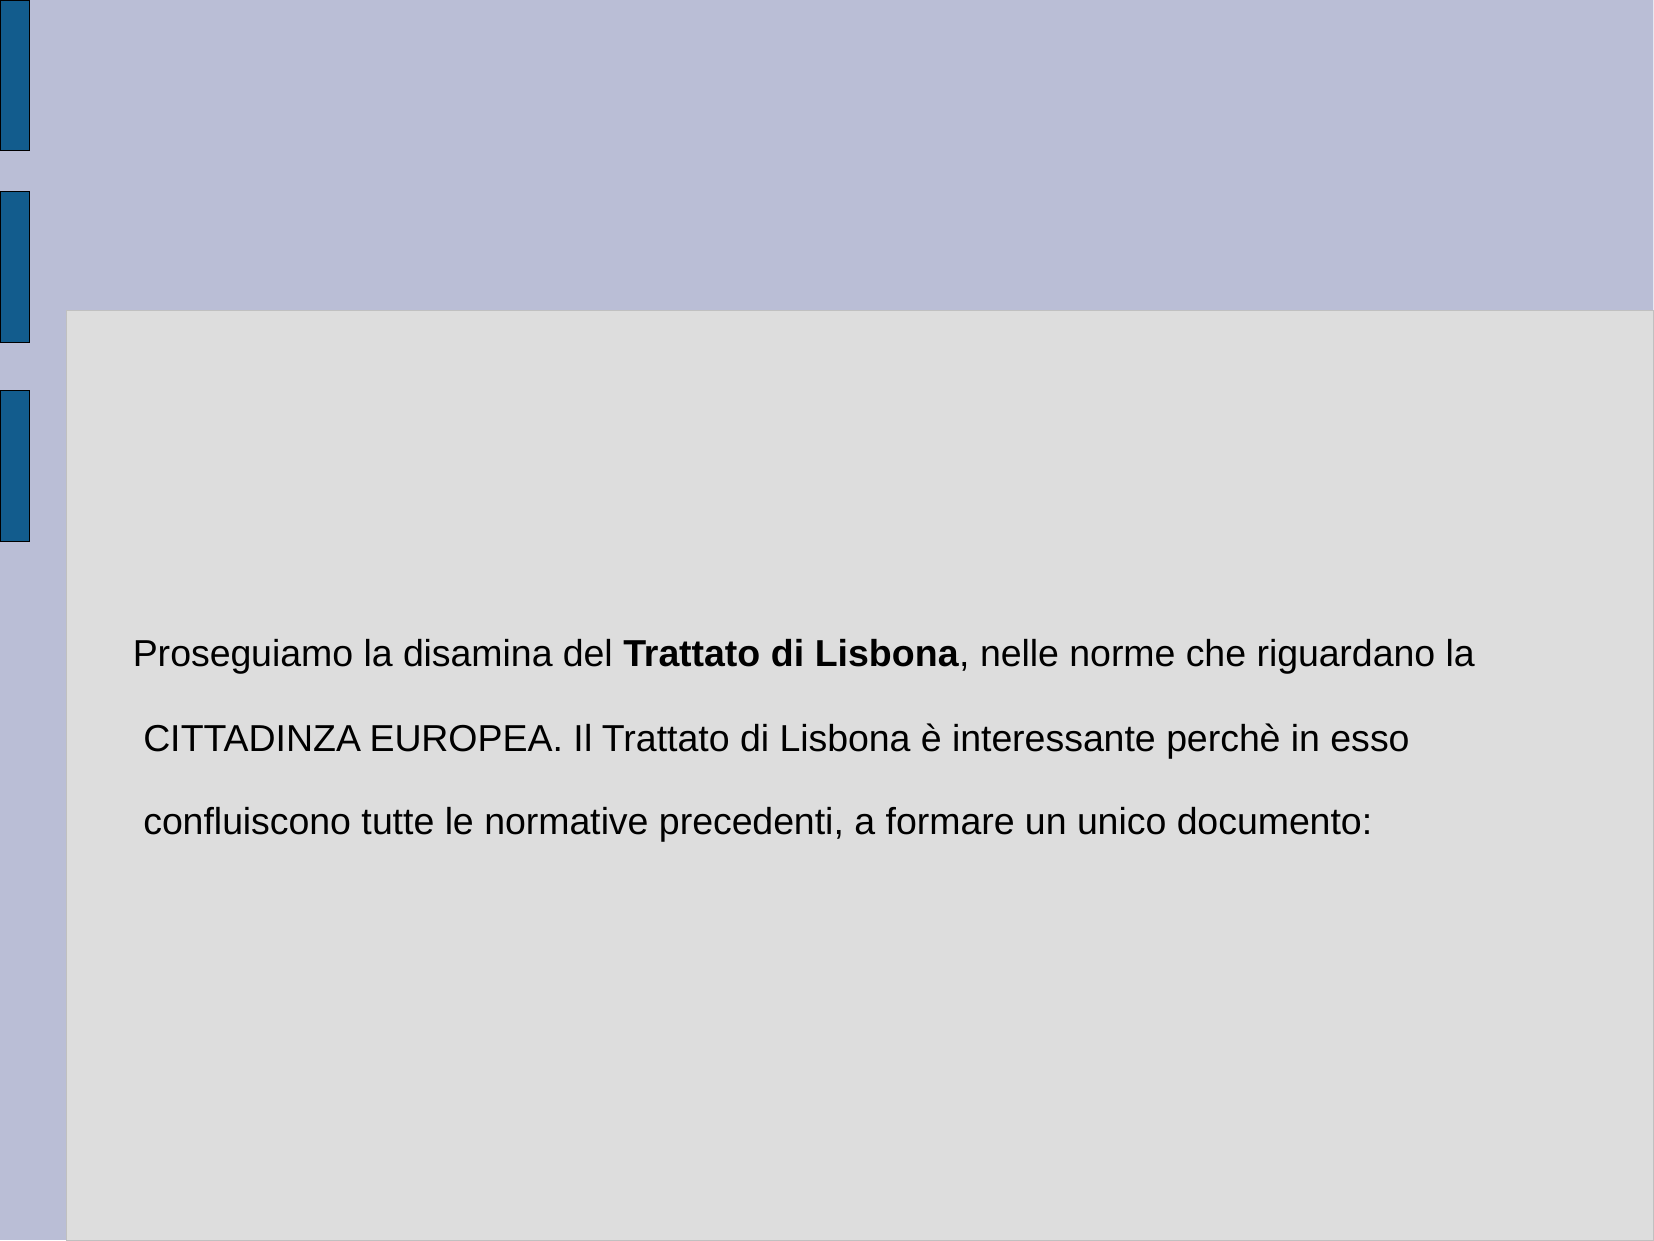

Proseguiamo la disamina del Trattato di Lisbona, nelle norme che riguardano la
 CITTADINZA EUROPEA. Il Trattato di Lisbona è interessante perchè in esso
 confluiscono tutte le normative precedenti, a formare un unico documento: